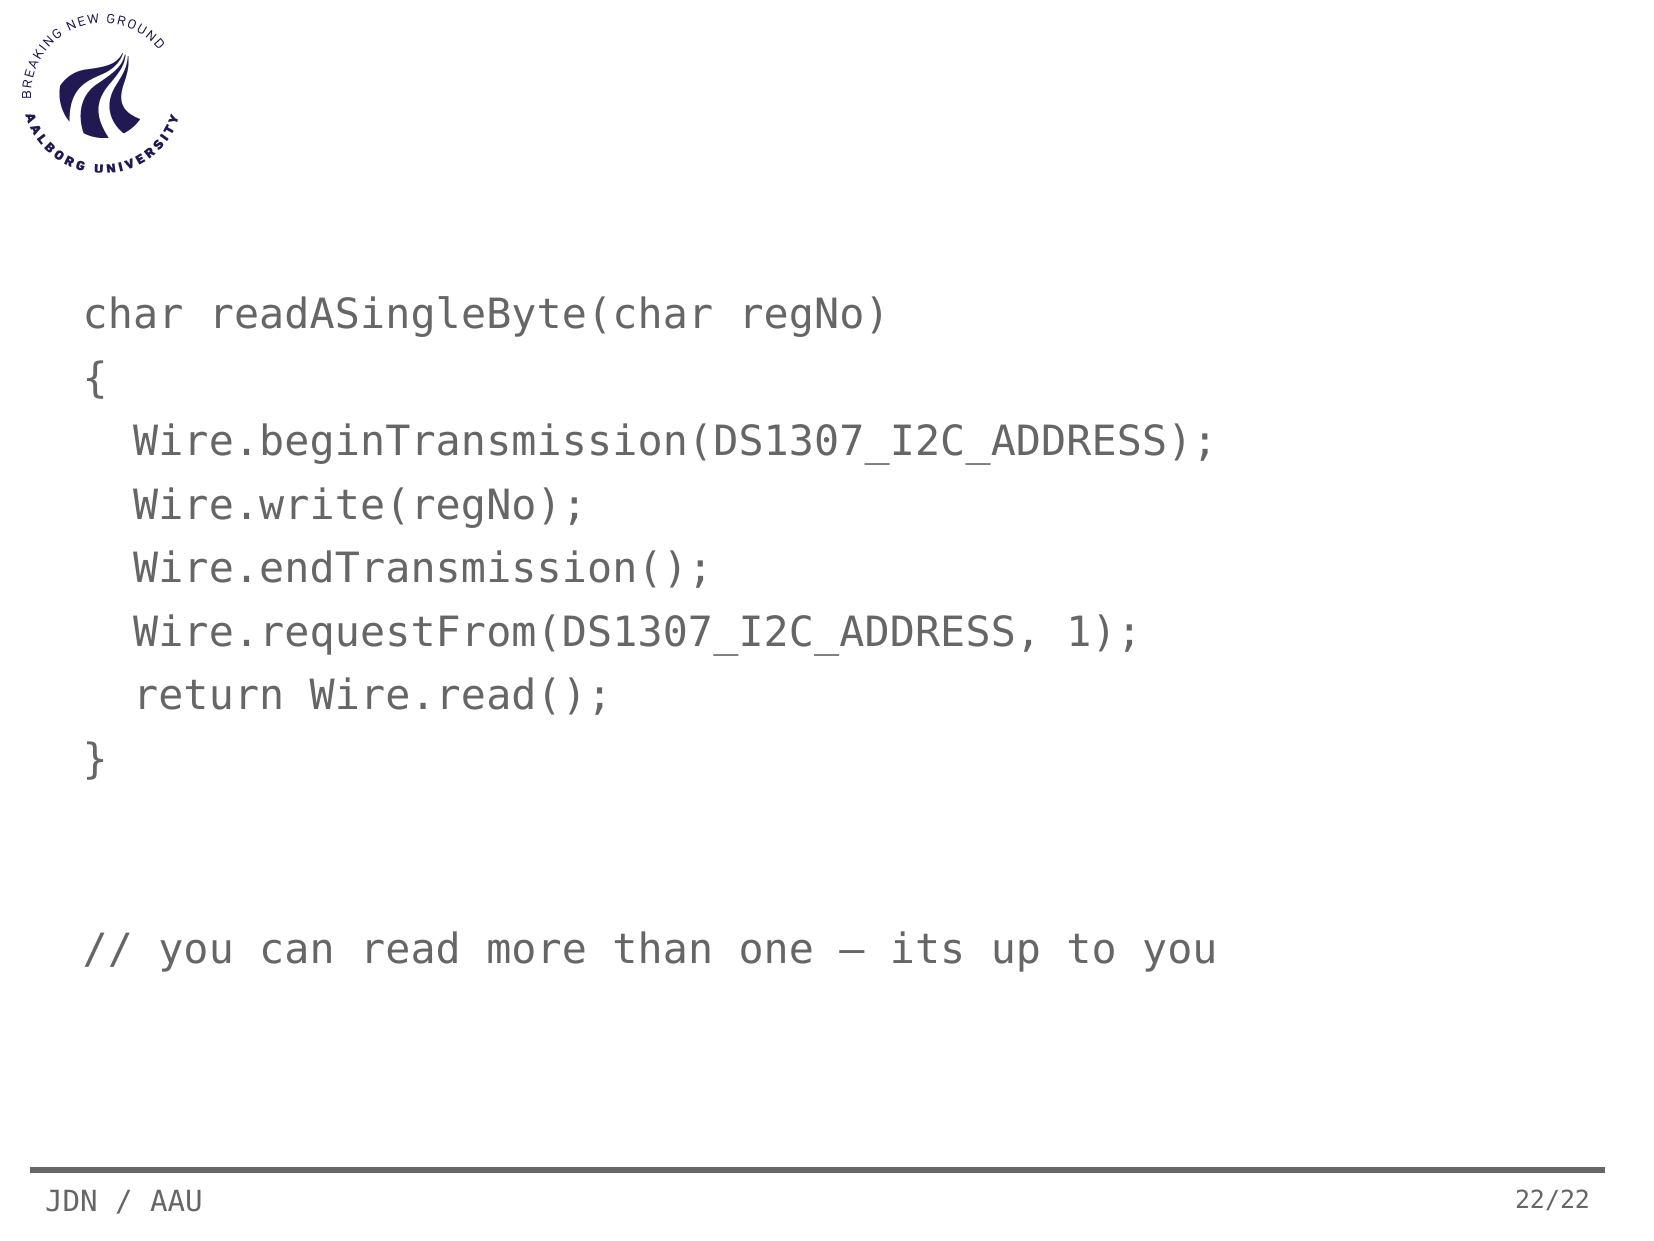

#
char readASingleByte(char regNo)
{
 Wire.beginTransmission(DS1307_I2C_ADDRESS);
 Wire.write(regNo);
 Wire.endTransmission();
 Wire.requestFrom(DS1307_I2C_ADDRESS, 1);
 return Wire.read();
}
// you can read more than one – its up to you